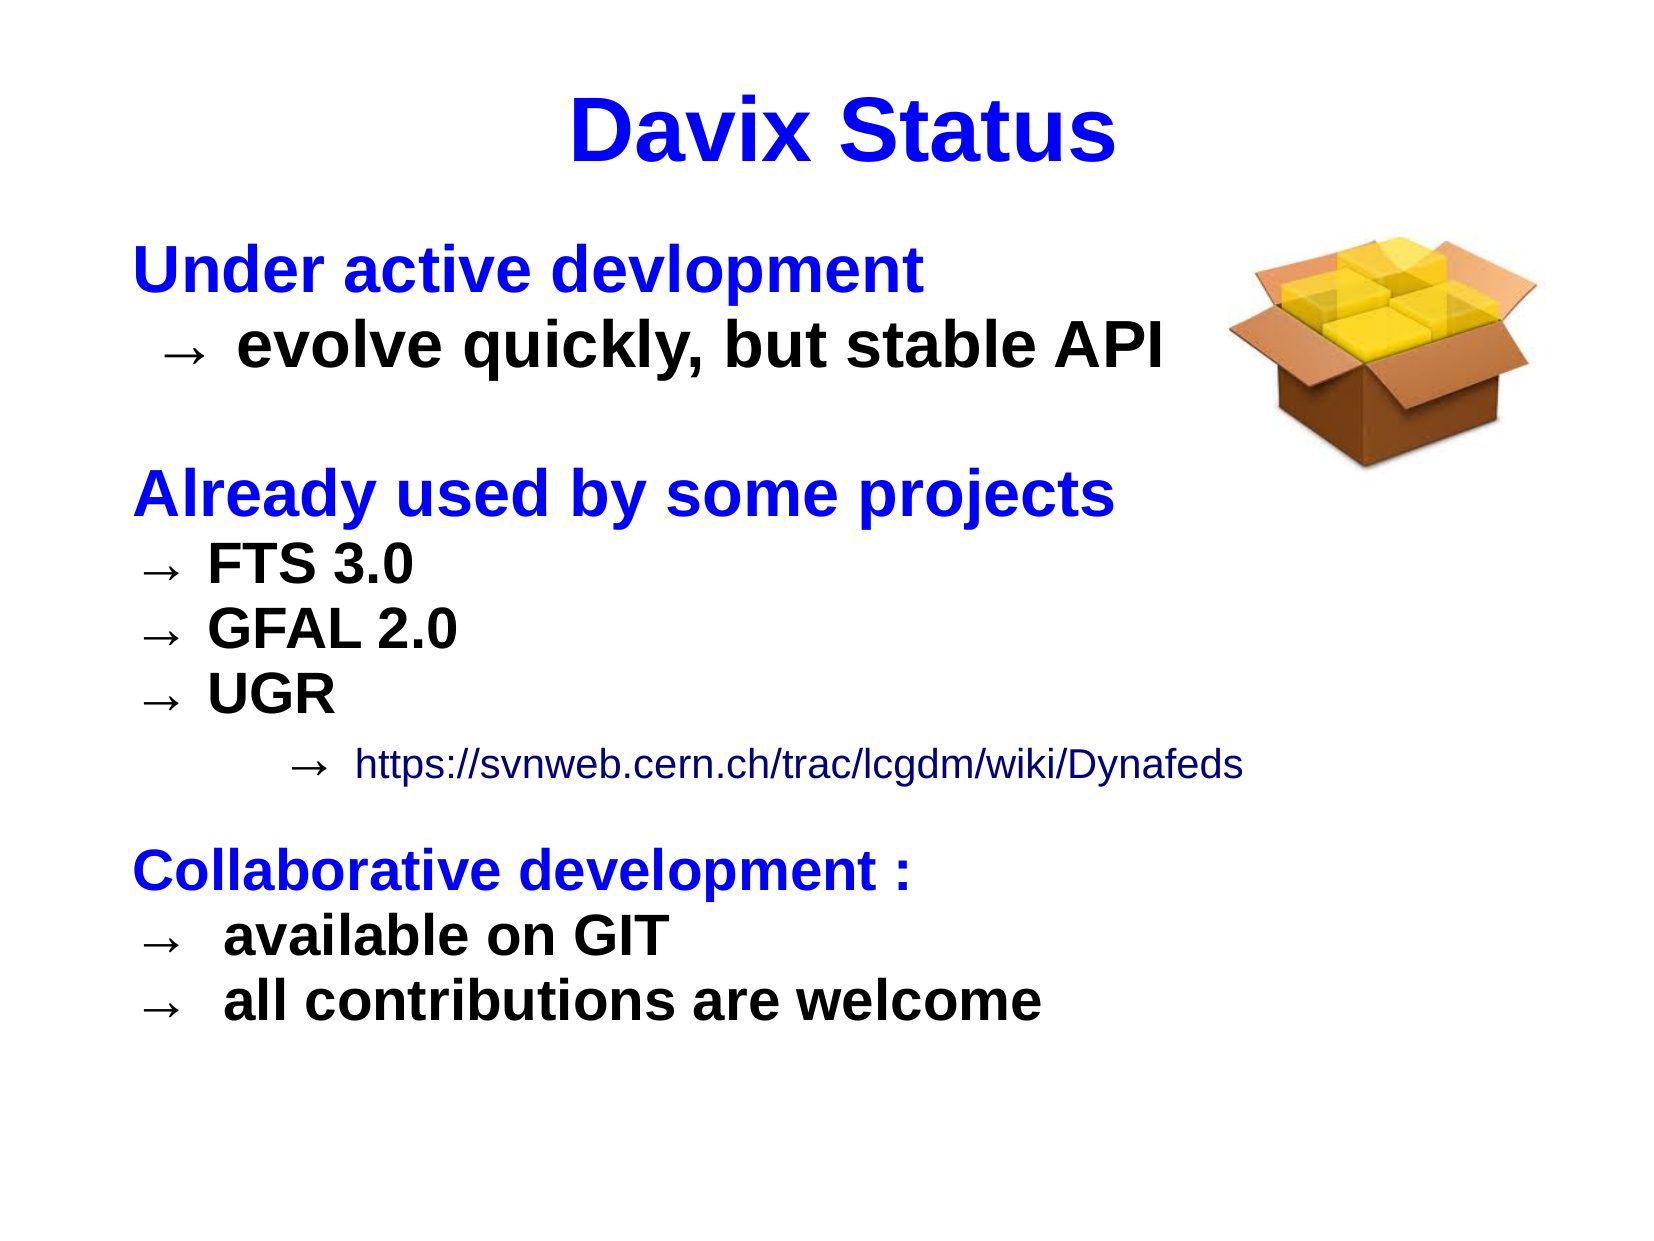

Davix Status
Under active devlopment
 → evolve quickly, but stable API
Already used by some projects
→ FTS 3.0
→ GFAL 2.0
→ UGR
		→ https://svnweb.cern.ch/trac/lcgdm/wiki/Dynafeds
Collaborative development :
→ available on GIT
→ all contributions are welcome